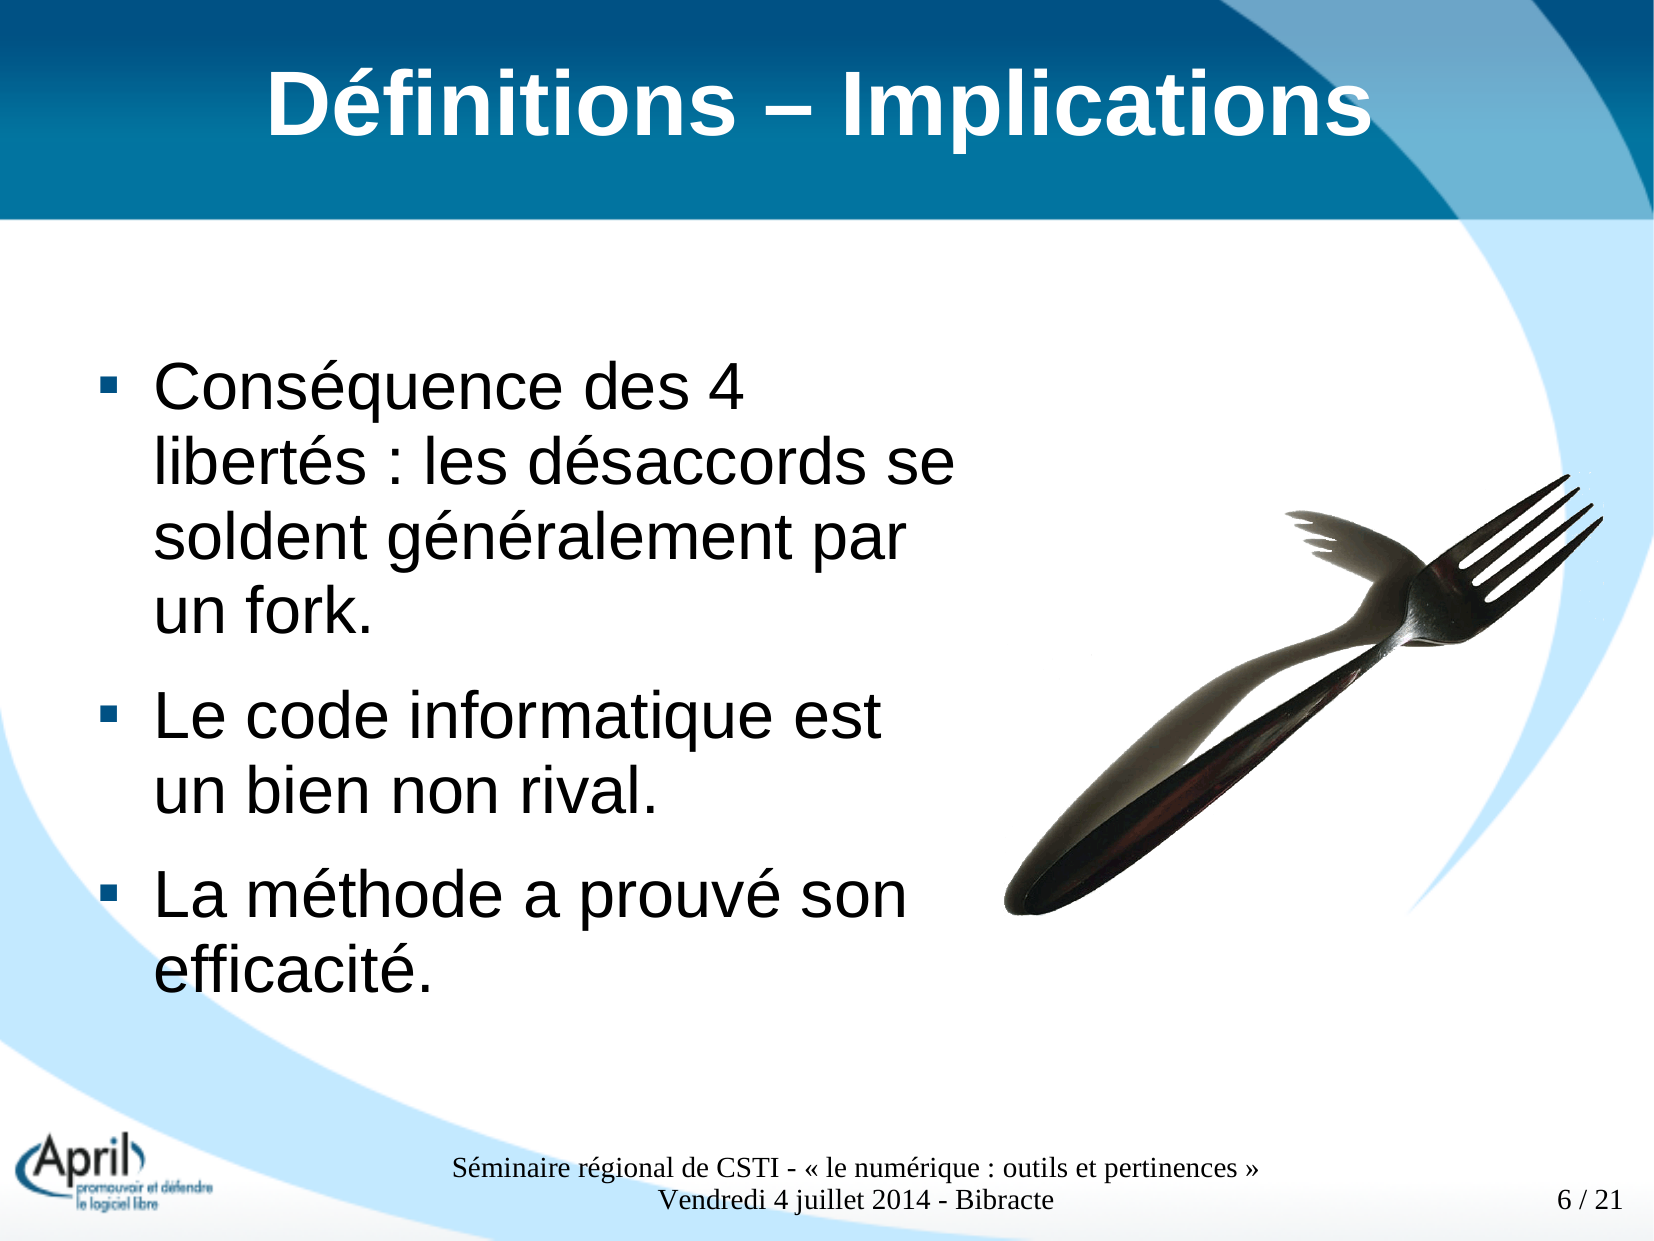

# Définitions – Implications
Conséquence des 4 libertés : les désaccords se soldent généralement par un fork.
Le code informatique est un bien non rival.
La méthode a prouvé son efficacité.
L'informatique libre
6